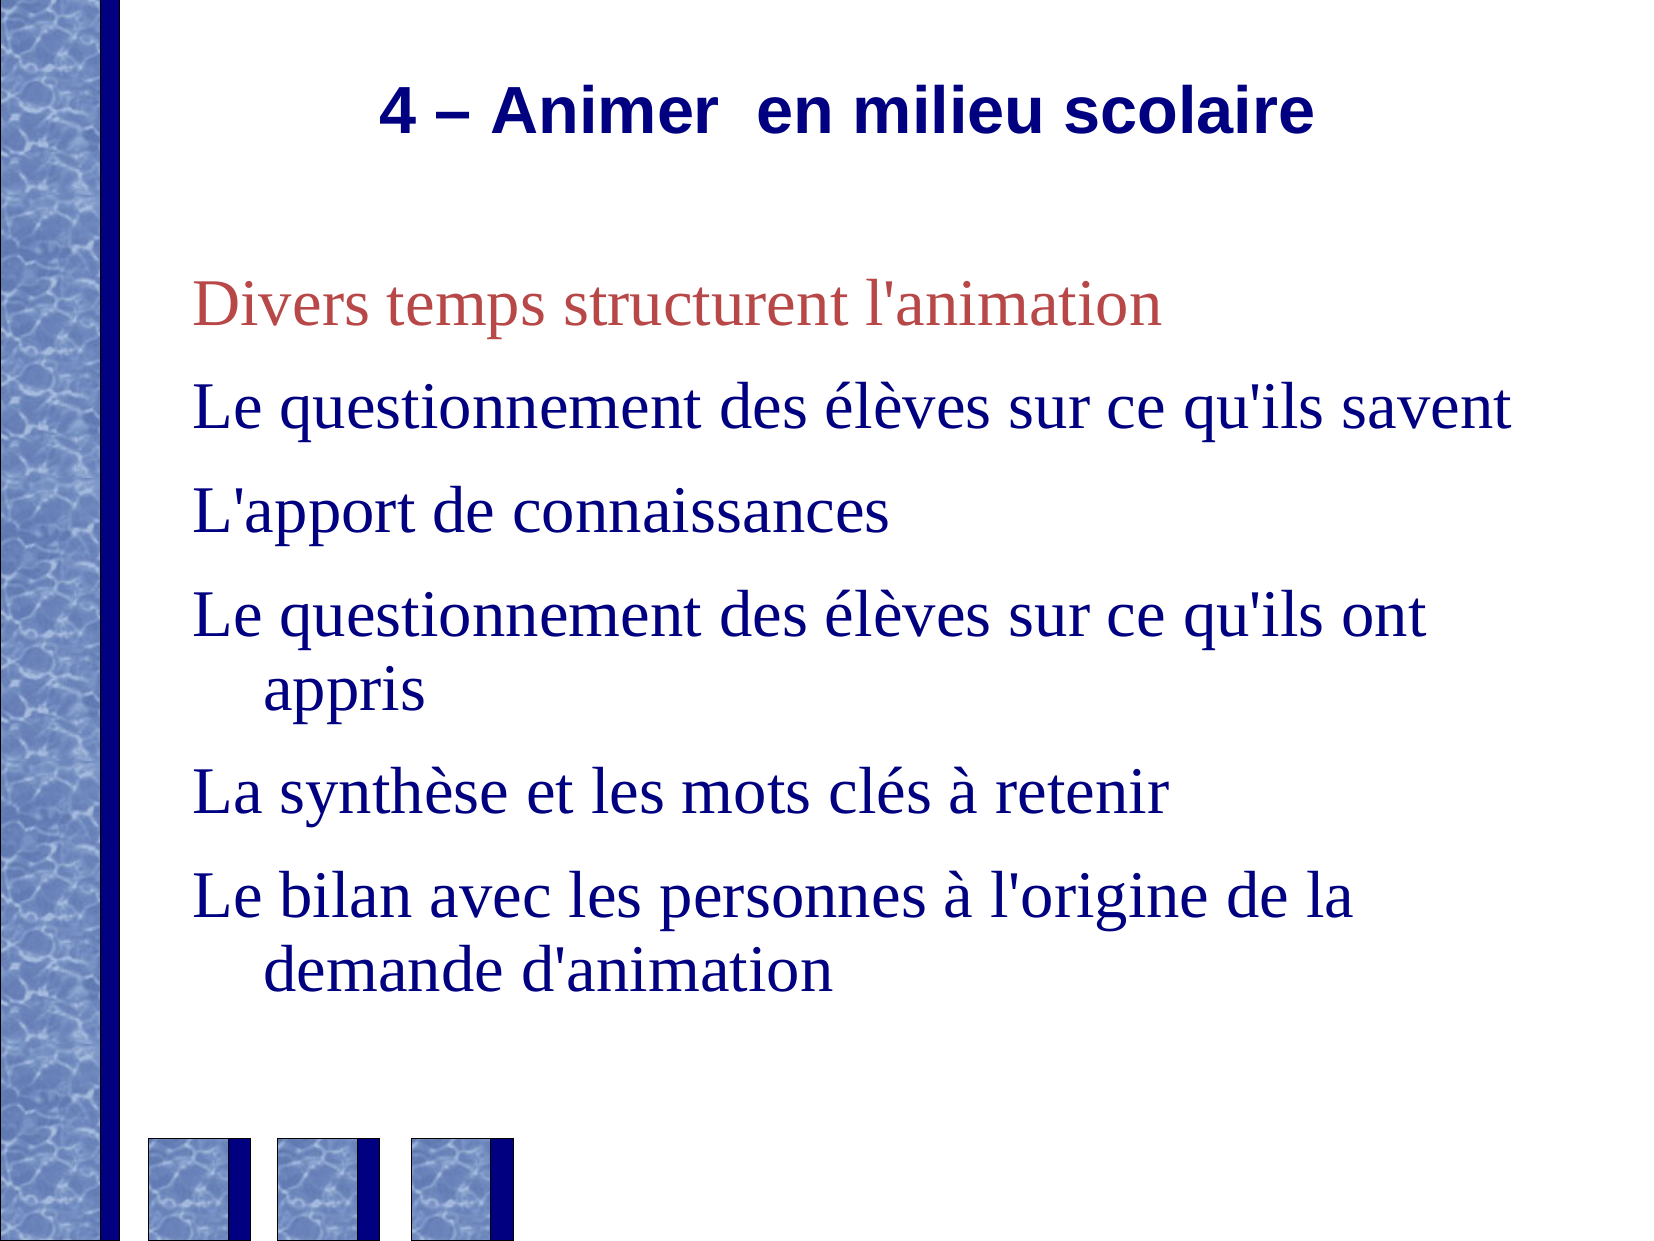

# 4 – Animer en milieu scolaire
Divers temps structurent l'animation
Le questionnement des élèves sur ce qu'ils savent
L'apport de connaissances
Le questionnement des élèves sur ce qu'ils ont appris
La synthèse et les mots clés à retenir
Le bilan avec les personnes à l'origine de la demande d'animation